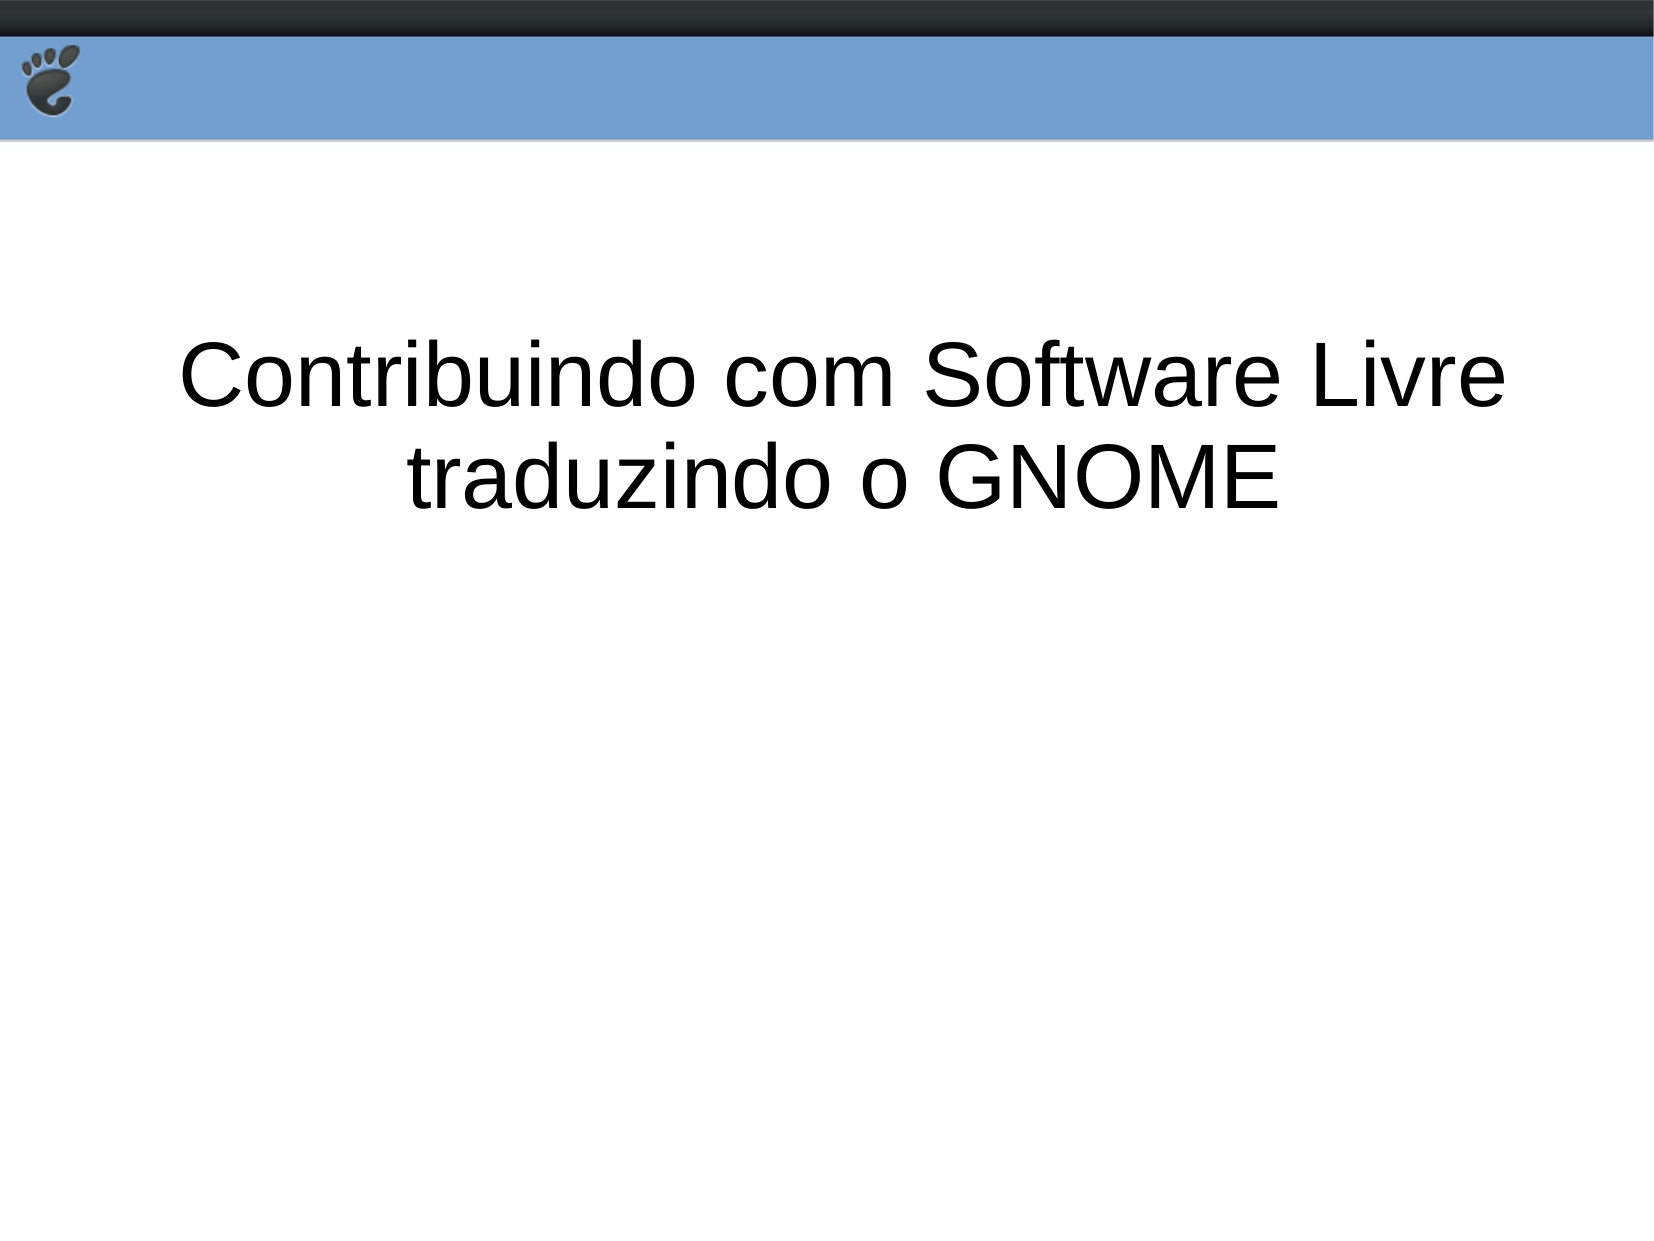

# Contribuindo com Software Livre traduzindo o GNOME